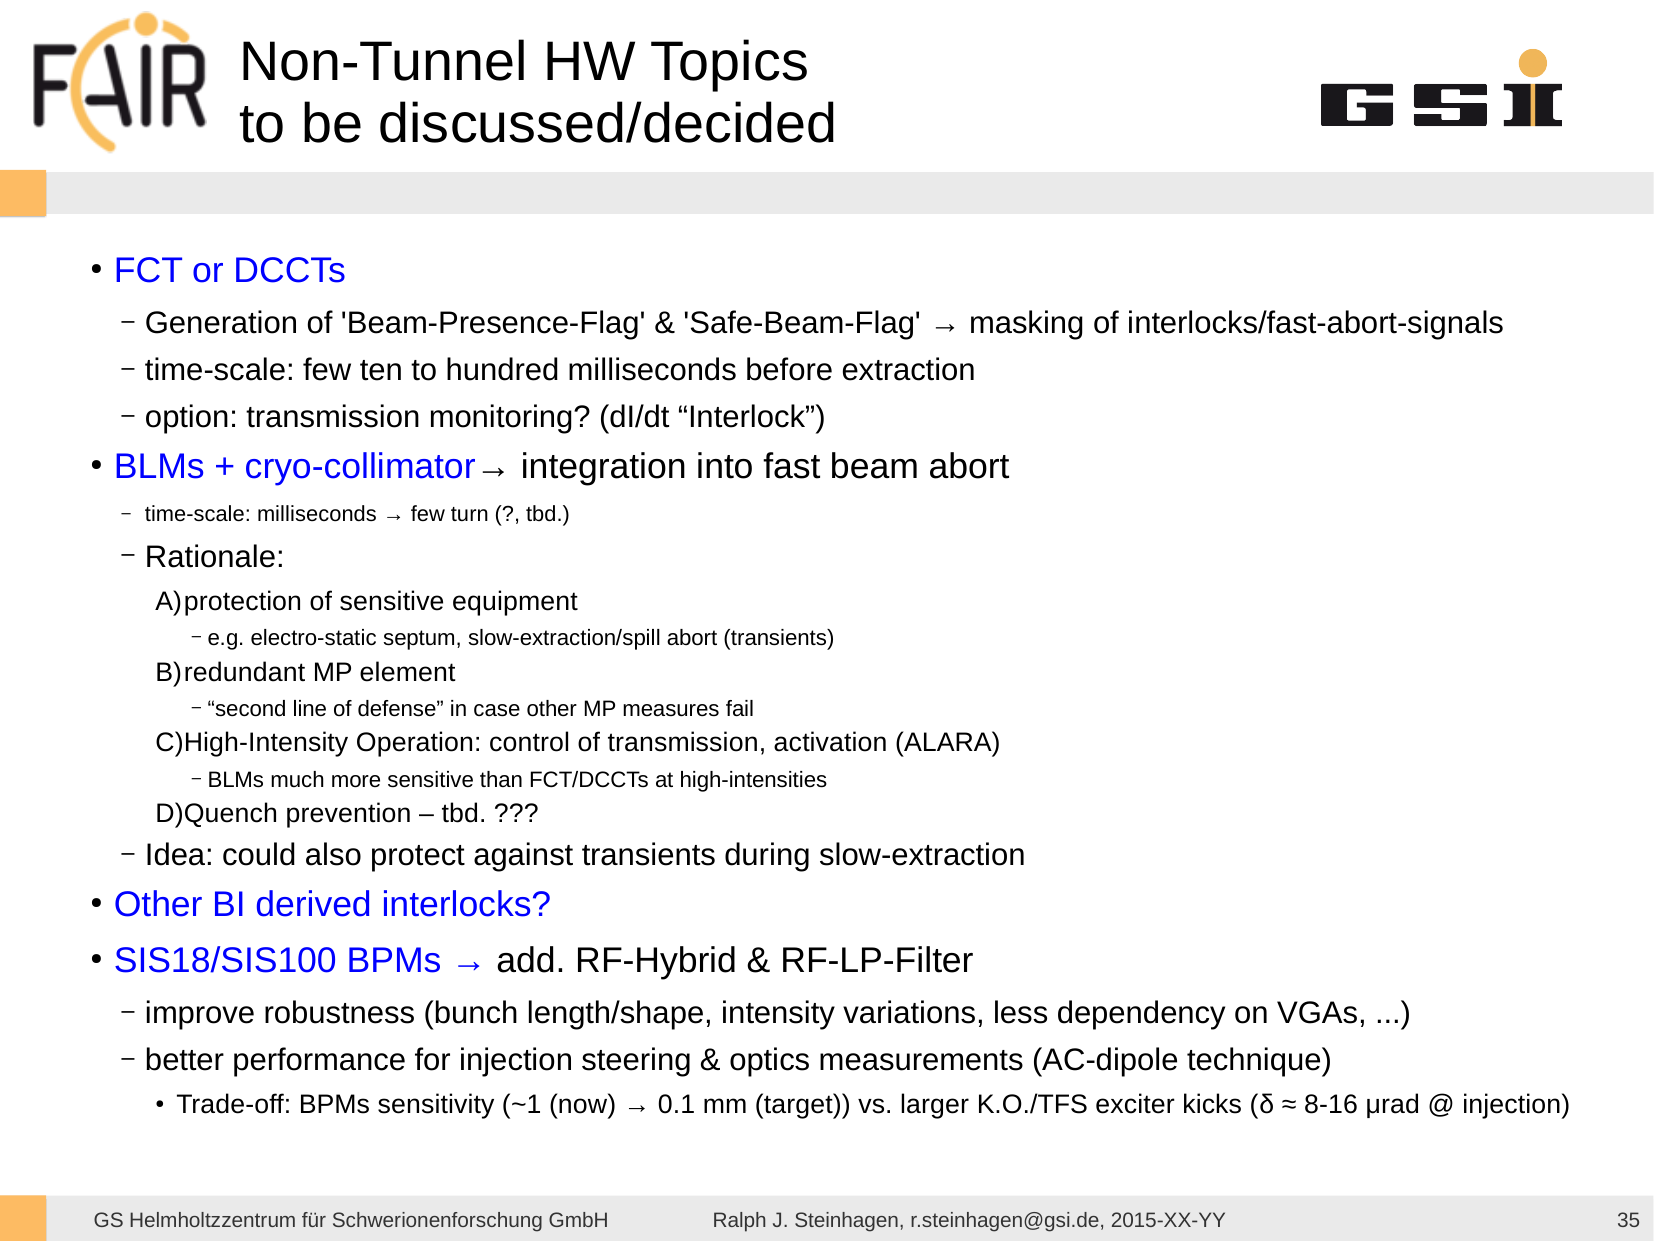

# Non-Tunnel HW Topics to be discussed/decided
FCT or DCCTs
Generation of 'Beam-Presence-Flag' & 'Safe-Beam-Flag' → masking of interlocks/fast-abort-signals
time-scale: few ten to hundred milliseconds before extraction
option: transmission monitoring? (dI/dt “Interlock”)
BLMs + cryo-collimator→ integration into fast beam abort
time-scale: milliseconds → few turn (?, tbd.)
Rationale:
protection of sensitive equipment
e.g. electro-static septum, slow-extraction/spill abort (transients)
redundant MP element
“second line of defense” in case other MP measures fail
High-Intensity Operation: control of transmission, activation (ALARA)
BLMs much more sensitive than FCT/DCCTs at high-intensities
Quench prevention – tbd. ???
Idea: could also protect against transients during slow-extraction
Other BI derived interlocks?
SIS18/SIS100 BPMs → add. RF-Hybrid & RF-LP-Filter
improve robustness (bunch length/shape, intensity variations, less dependency on VGAs, ...)
better performance for injection steering & optics measurements (AC-dipole technique)
Trade-off: BPMs sensitivity (~1 (now) → 0.1 mm (target)) vs. larger K.O./TFS exciter kicks (δ ≈ 8-16 μrad @ injection)